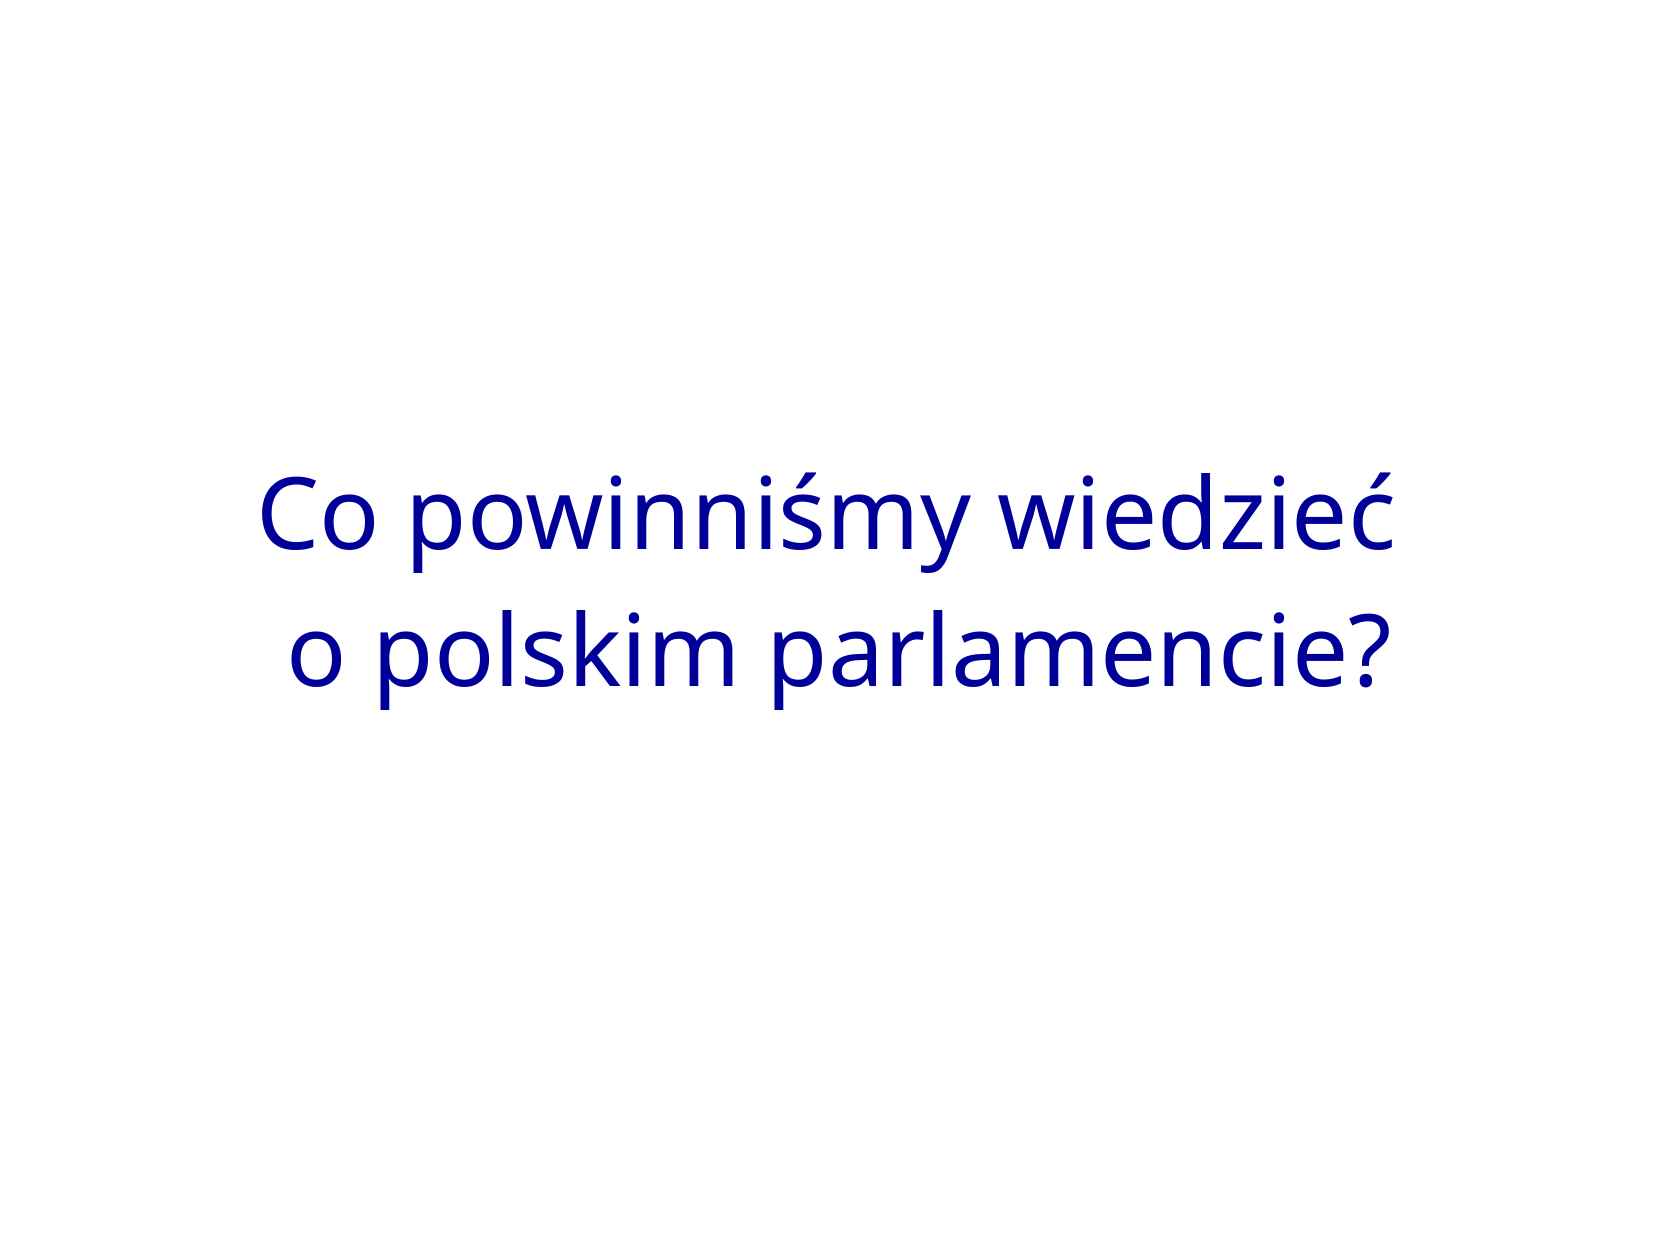

# Co powinniśmy wiedzieć
 o polskim parlamencie?